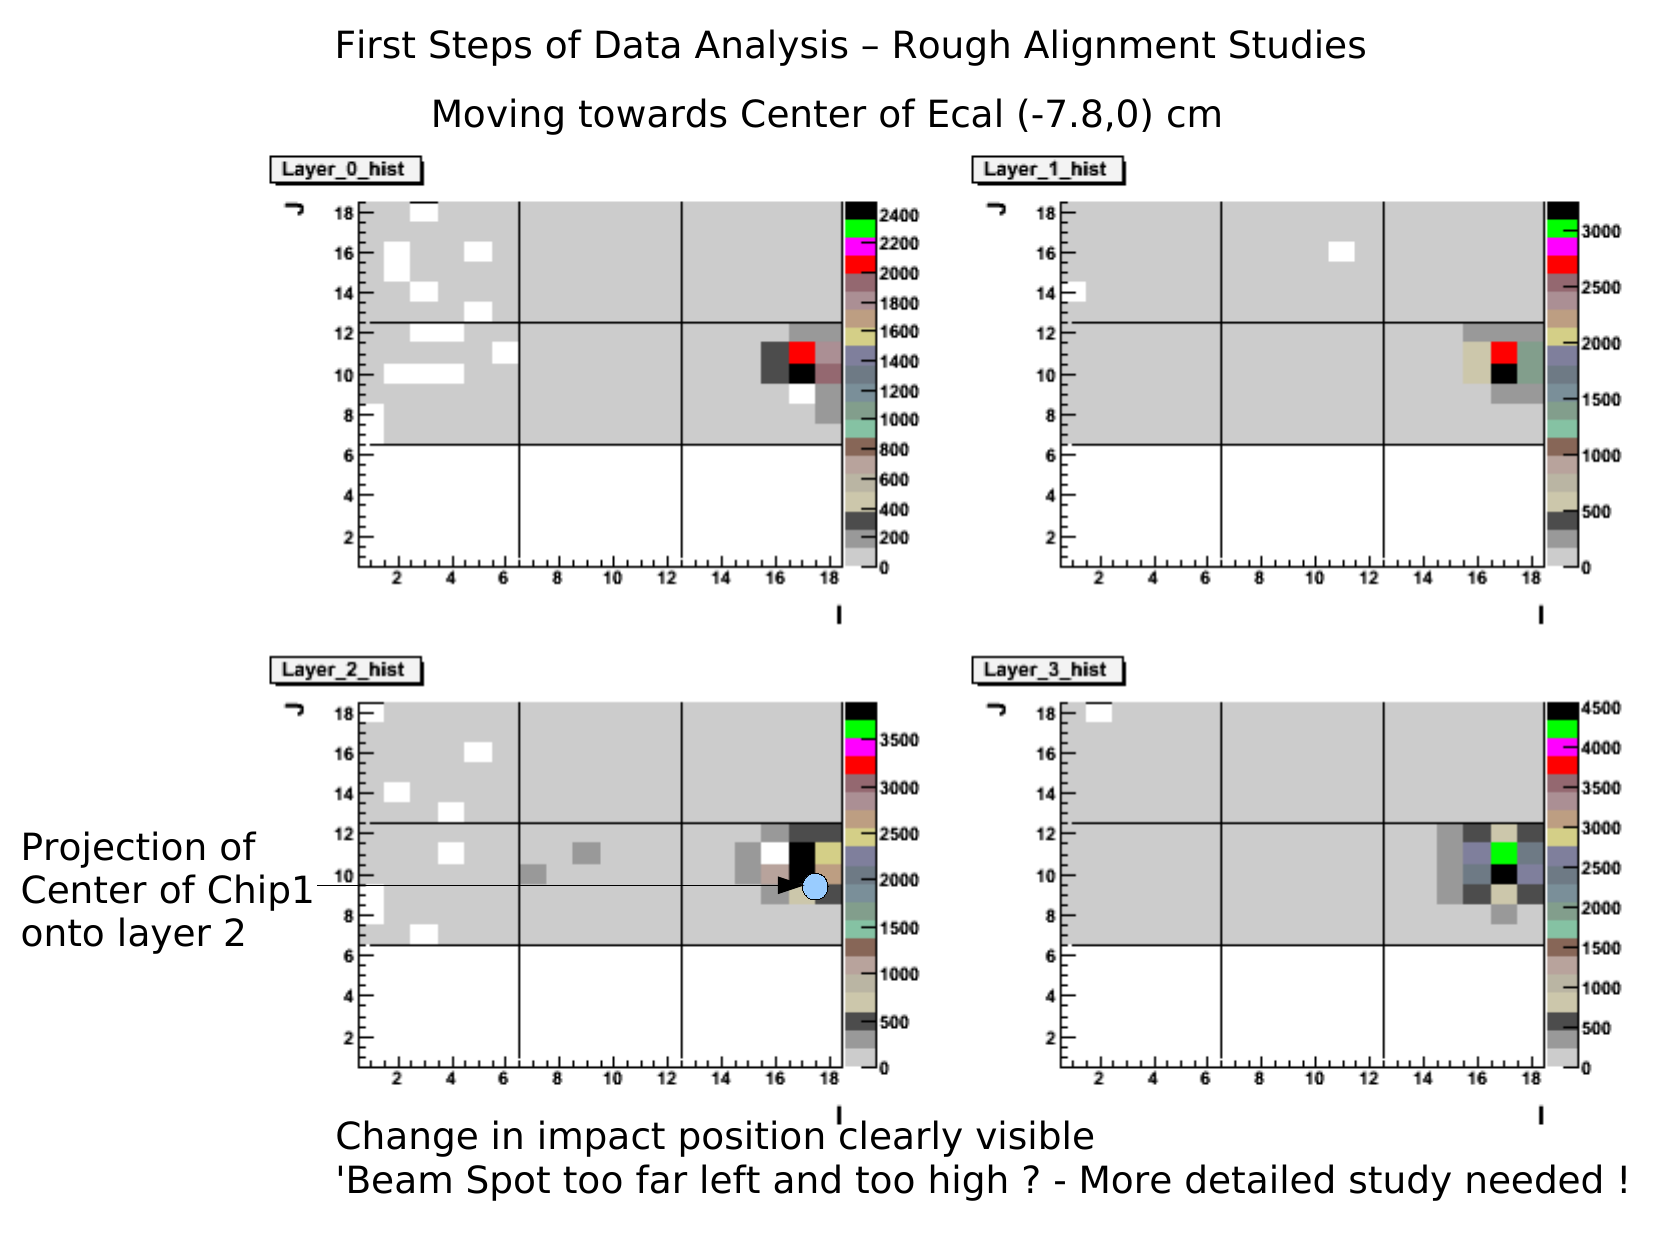

First Steps of Data Analysis – Rough Alignment Studies
Moving towards Center of Ecal (-7.8,0) cm
Projection of
Center of Chip1
onto layer 2
Change in impact position clearly visible
'Beam Spot too far left and too high ? - More detailed study needed !